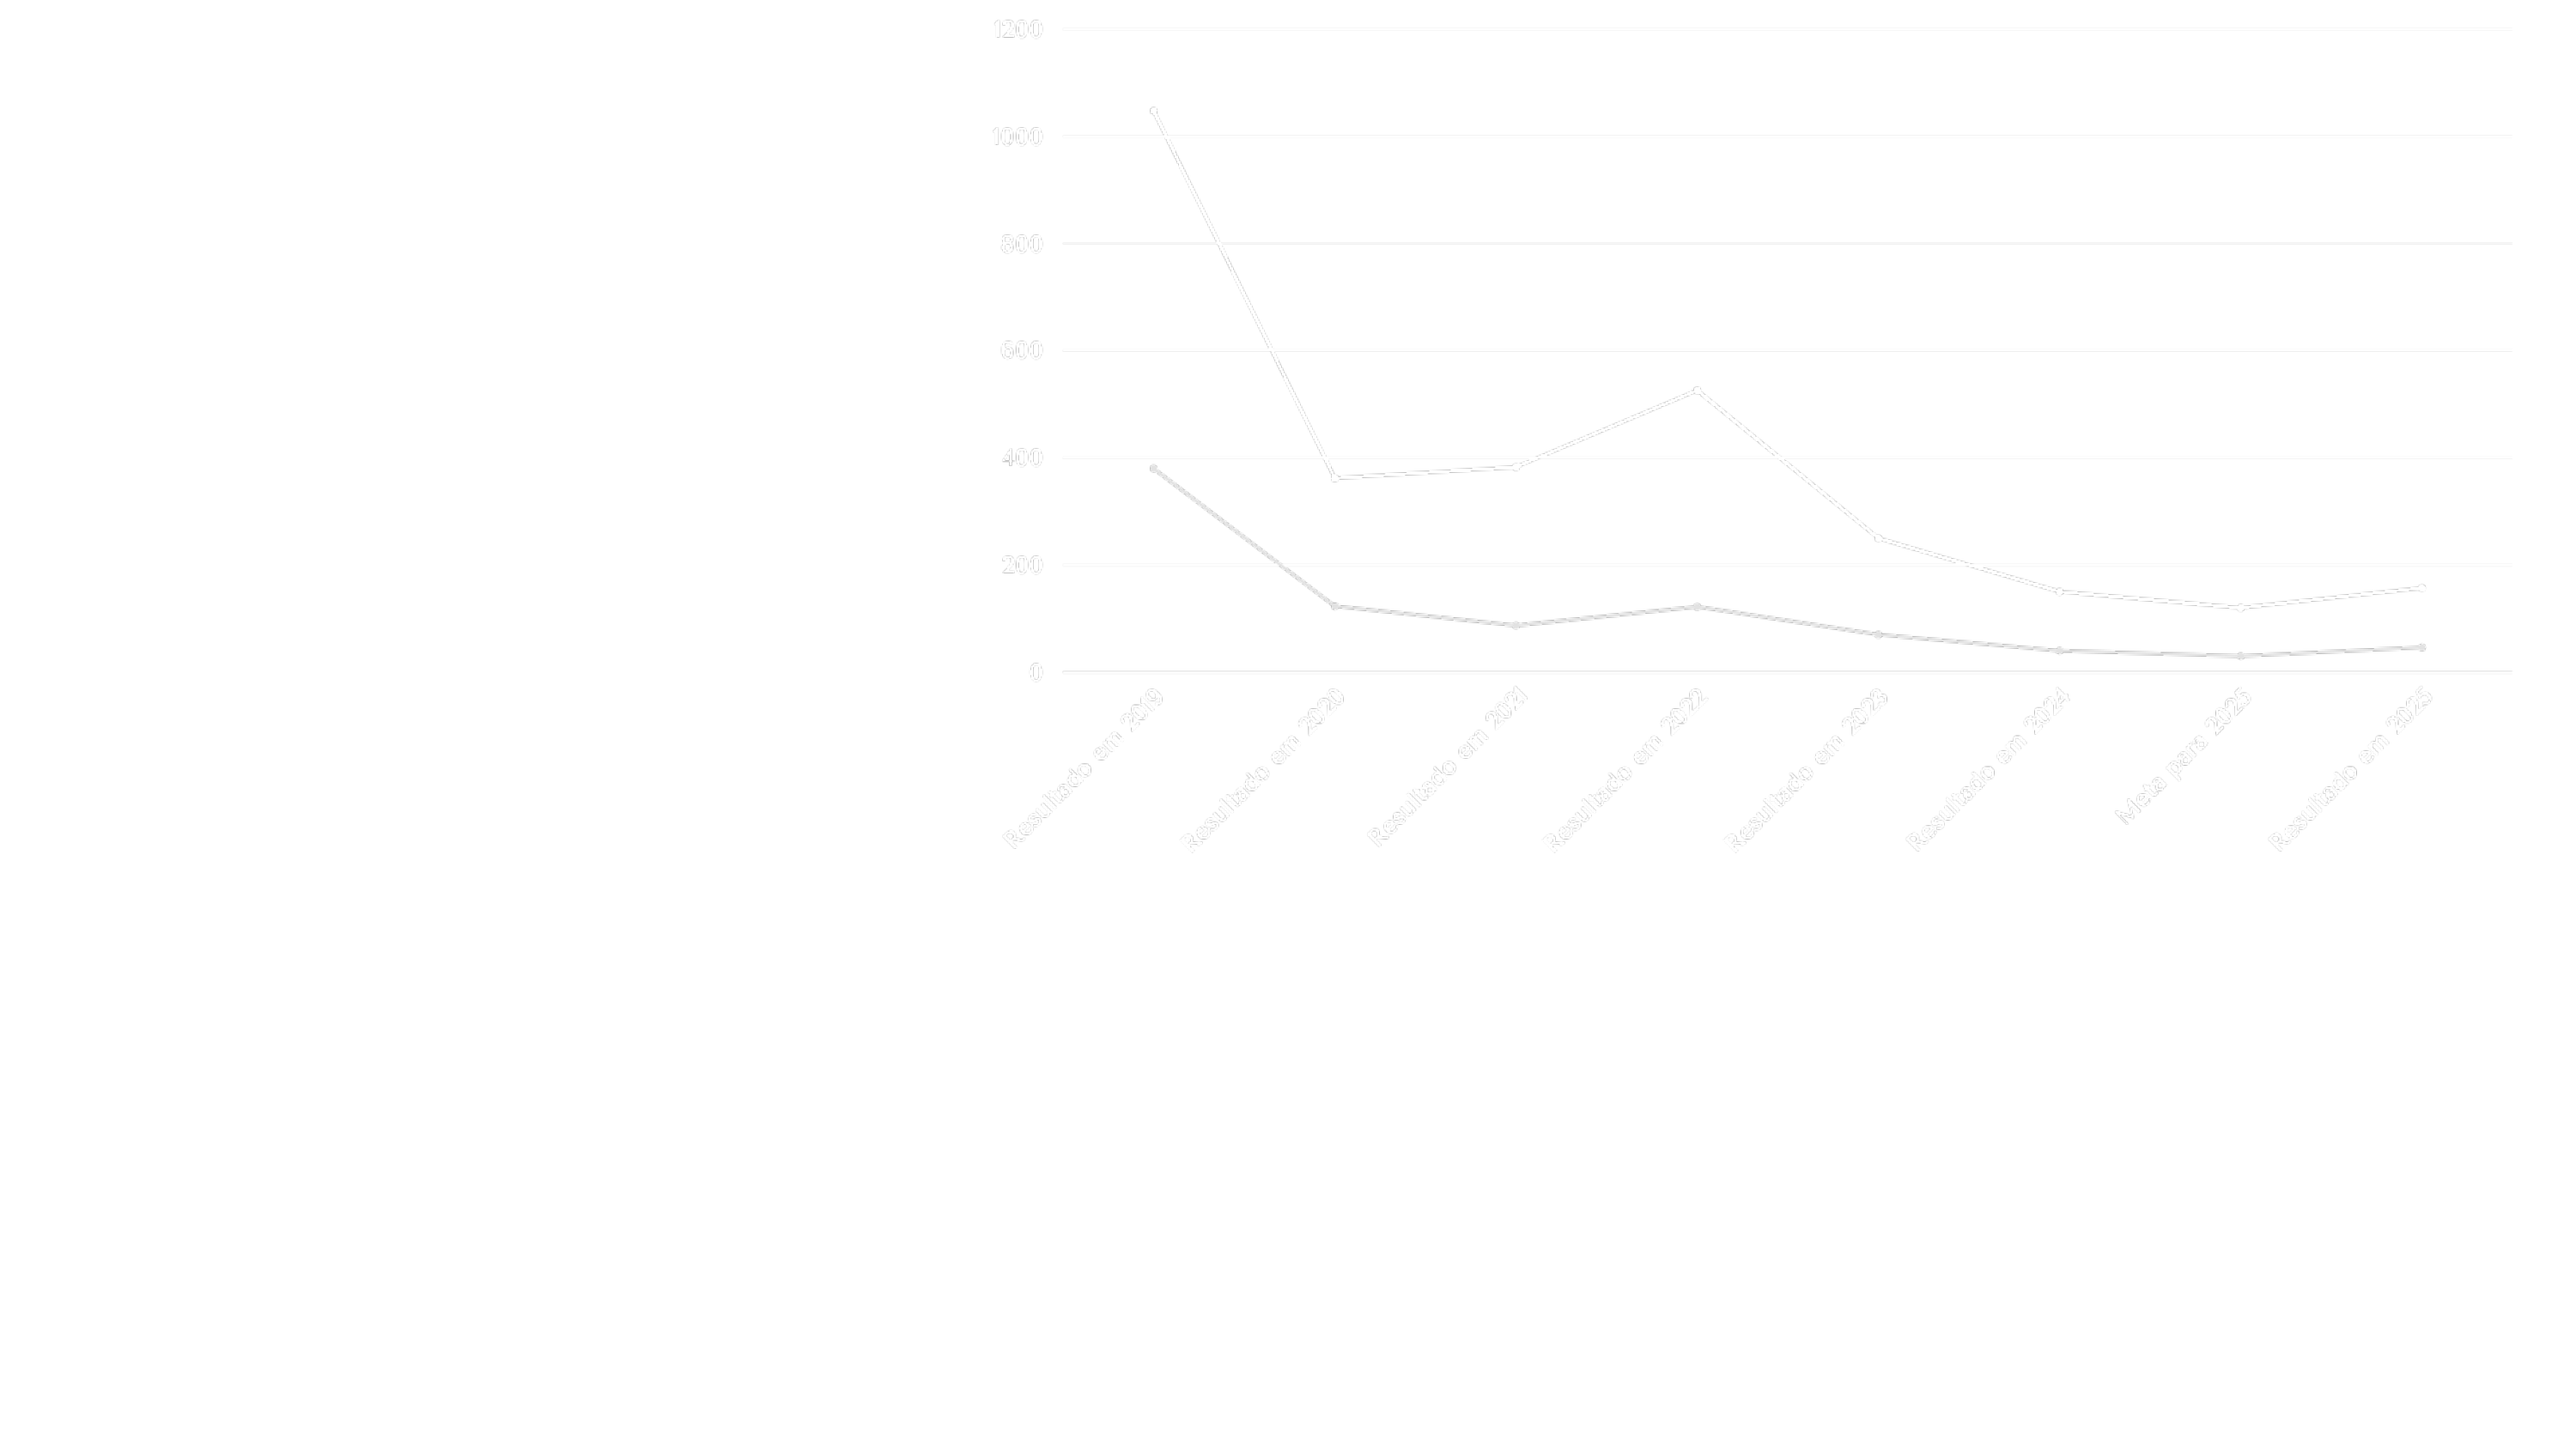

Indicador - Consumo de Copos Descartáveis – CC
Unidade de medida: Centos.
Definição da Meta Reduzir o consumo de copos de água em 20% e em 20% o uso de copos de café
Resultado em 2019 - Centos – água 1.048 / Centos – café 380
Resultado em 2020 - Centos – água 362 / Centos – café 123
Resultado em 2021- Centos – água 383 / Centos – café 87
Resultado em 2022- Centos – água 526 / Centos – café 122
Resultado em 2023 - Centos – água 250 / Centos – café 70
Resultado em 2024 - Centos – água 150 / Centos – café 40
Meta para 2025 - Centos – água 120 / Centos – café 32
Resultado em 2025 - Centos – água 157 / Centos – café 46